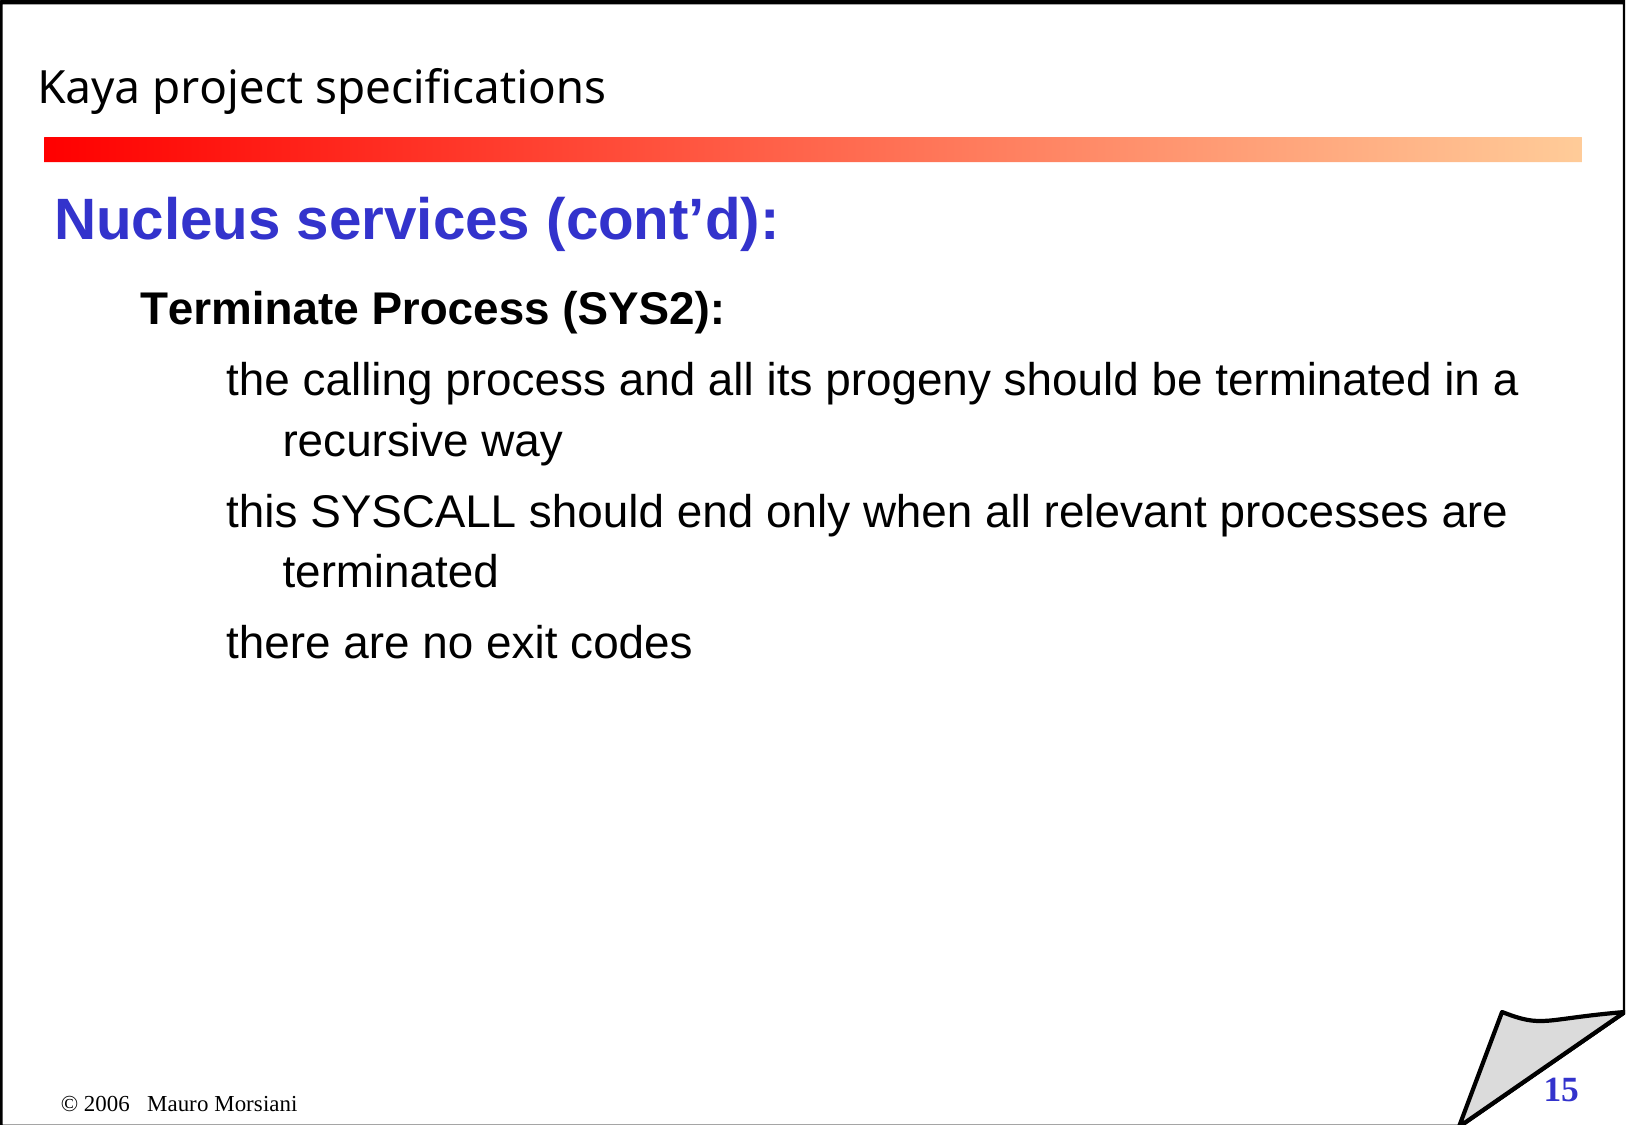

# Kaya project specifications
Nucleus services (cont’d):
Terminate Process (SYS2):
the calling process and all its progeny should be terminated in a recursive way
this SYSCALL should end only when all relevant processes are terminated
there are no exit codes